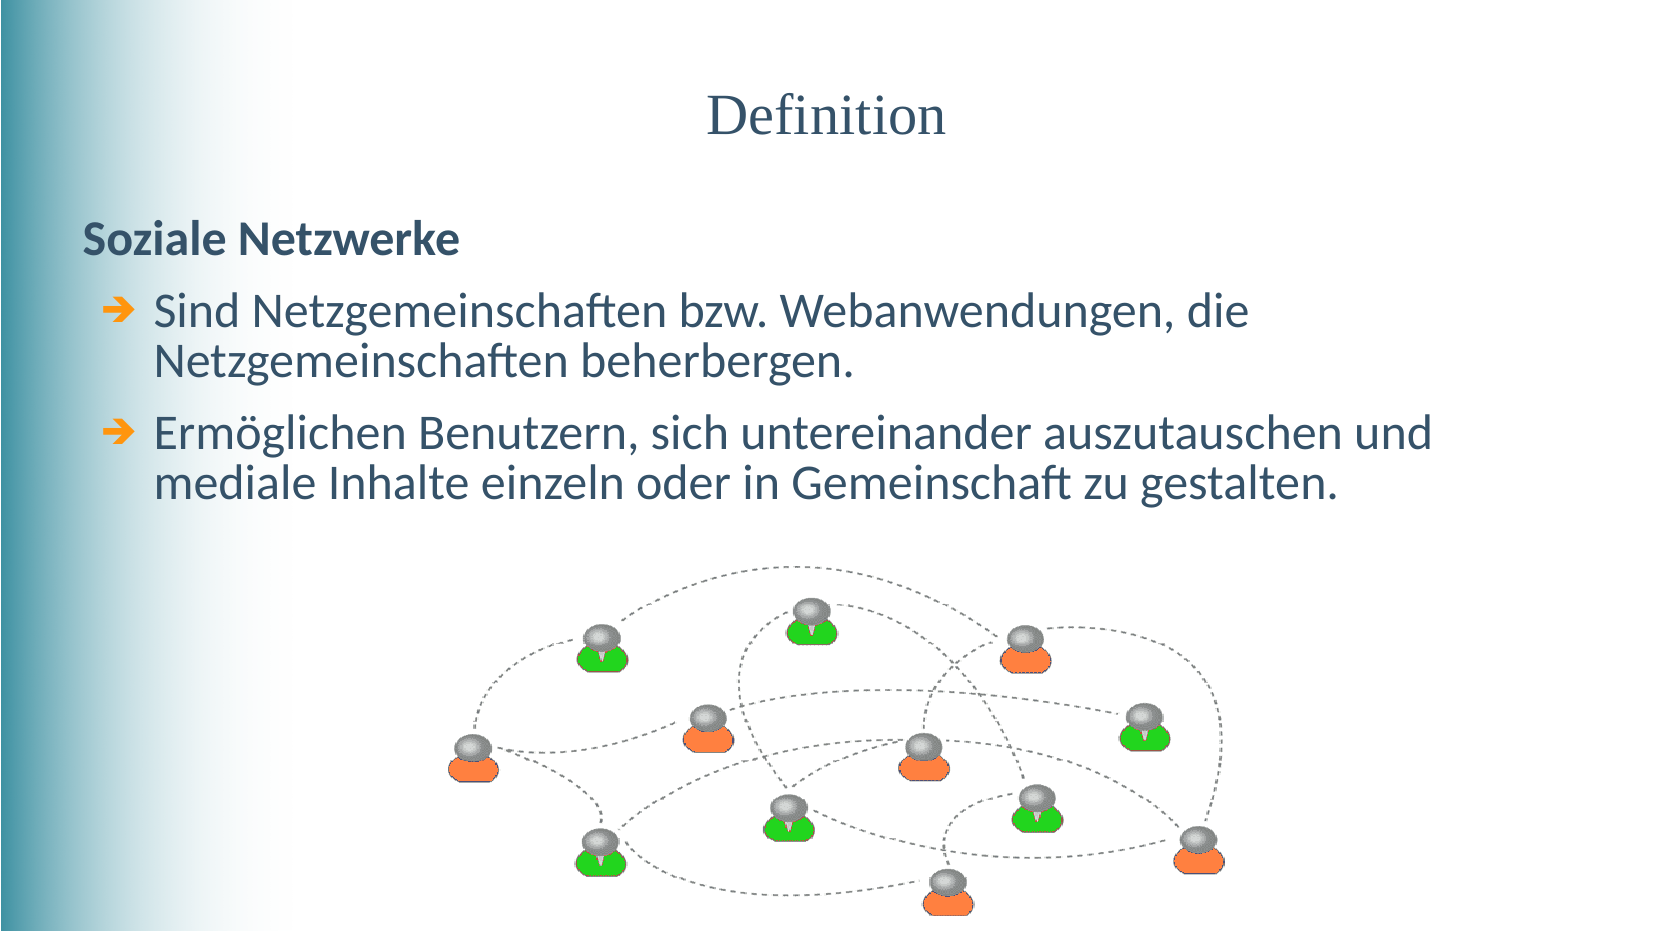

# Definition
Soziale Netzwerke
Sind Netzgemeinschaften bzw. Webanwendungen, die Netzgemeinschaften beherbergen.
Ermöglichen Benutzern, sich untereinander auszutauschen und mediale Inhalte einzeln oder in Gemeinschaft zu gestalten.